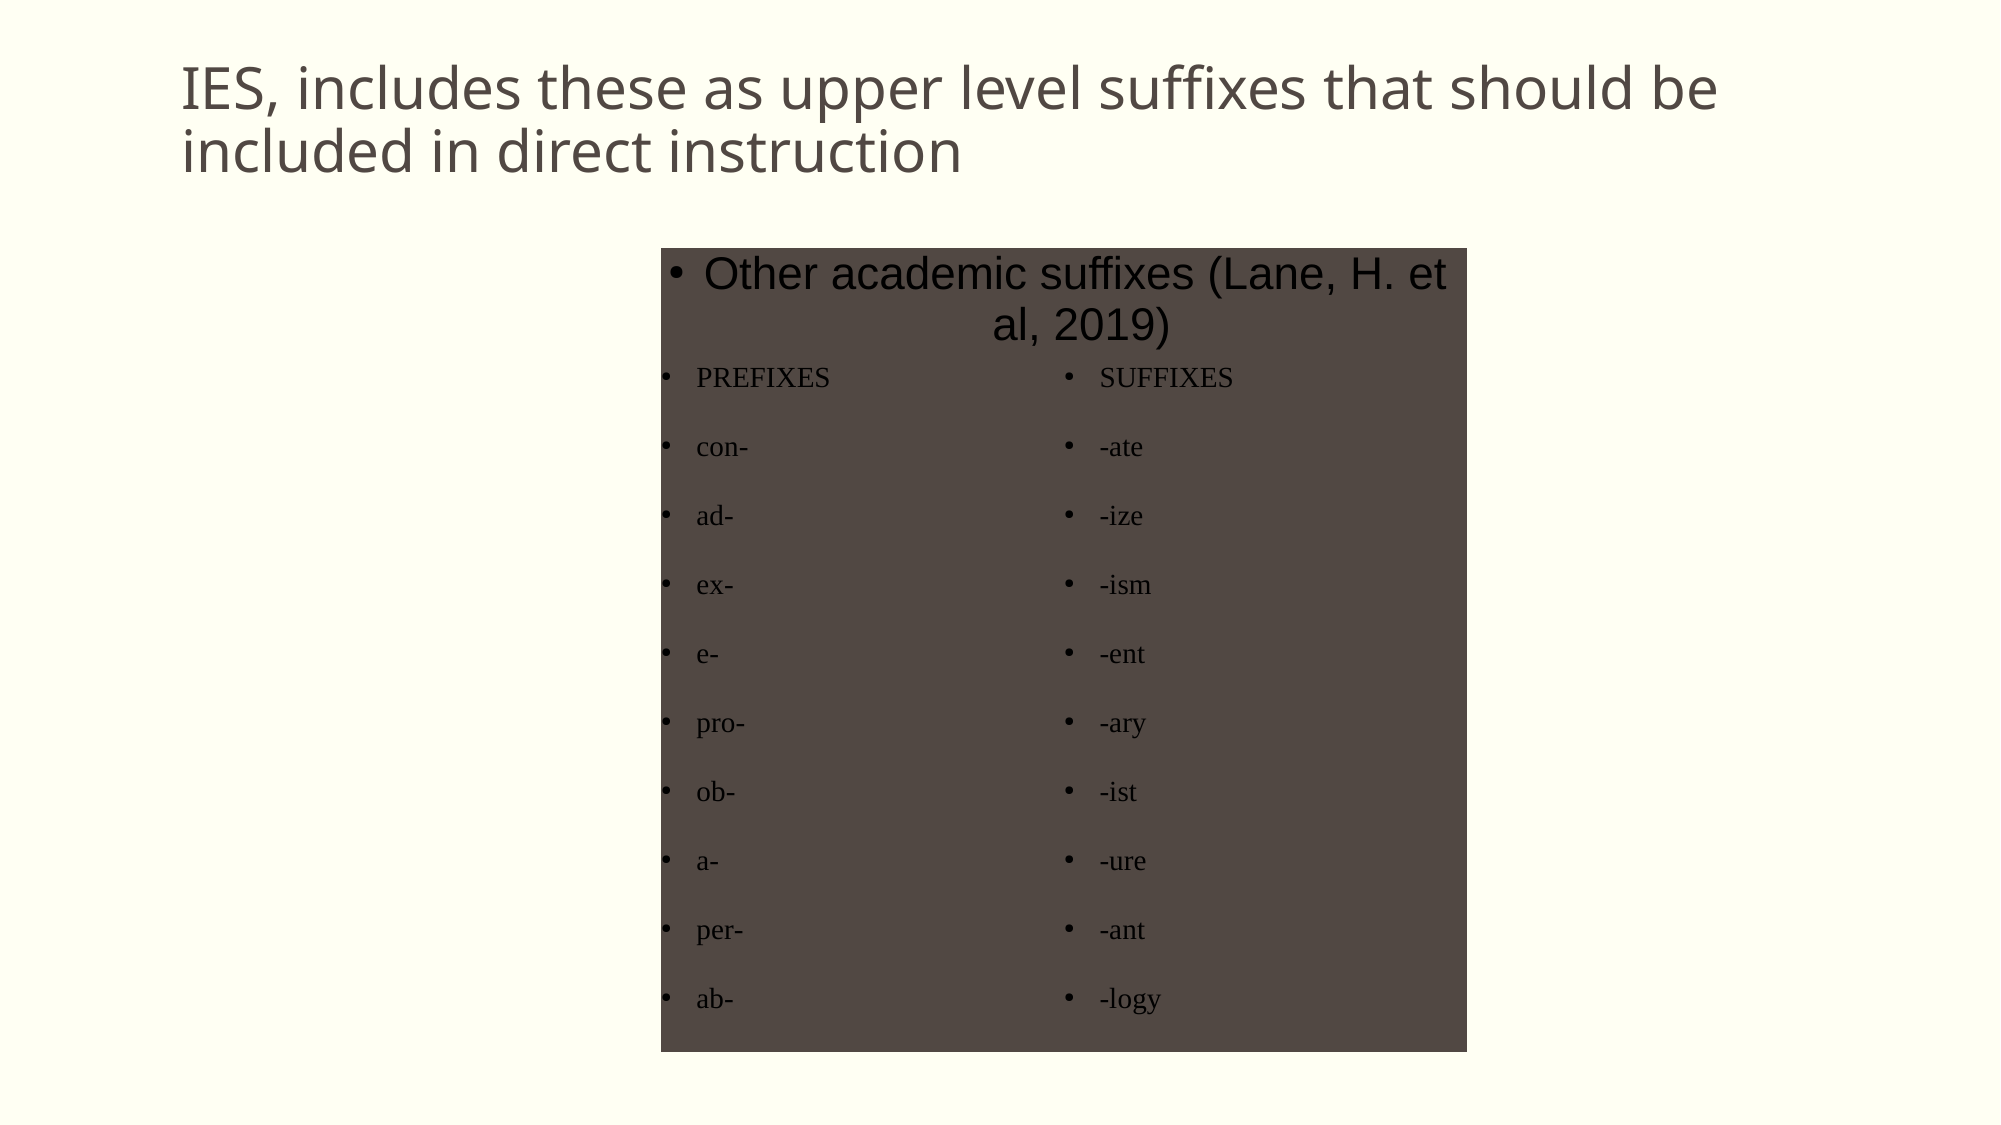

# IES, includes these as upper level suffixes that should be included in direct instruction
| Other academic suffixes (Lane, H. et  al, 2019) | |
| --- | --- |
| PREFIXES | SUFFIXES |
| con- | -ate |
| ad- | -ize |
| ex- | -ism |
| e- | -ent |
| pro- | -ary |
| ob- | -ist |
| a- | -ure |
| per- | -ant |
| ab- | -logy |